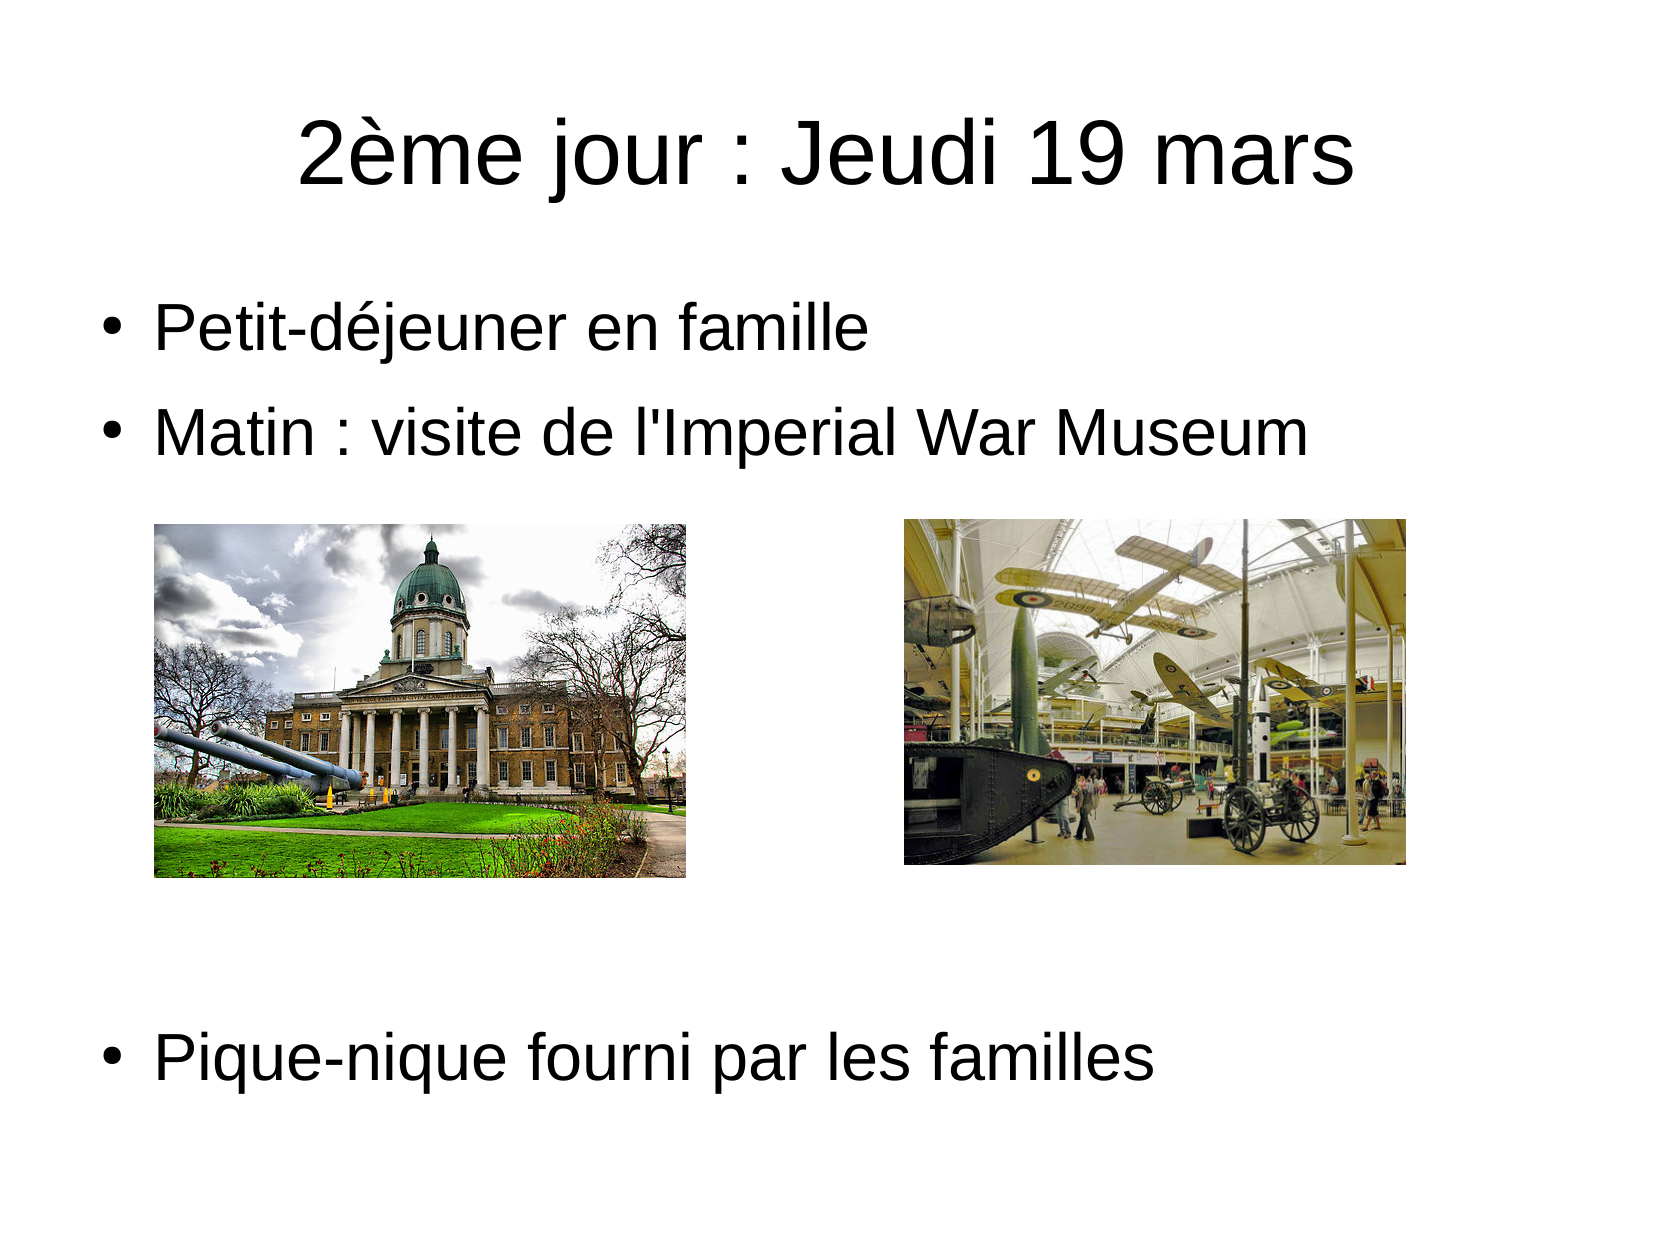

# 2ème jour : Jeudi 19 mars
Petit-déjeuner en famille
Matin : visite de l'Imperial War Museum
Pique-nique fourni par les familles